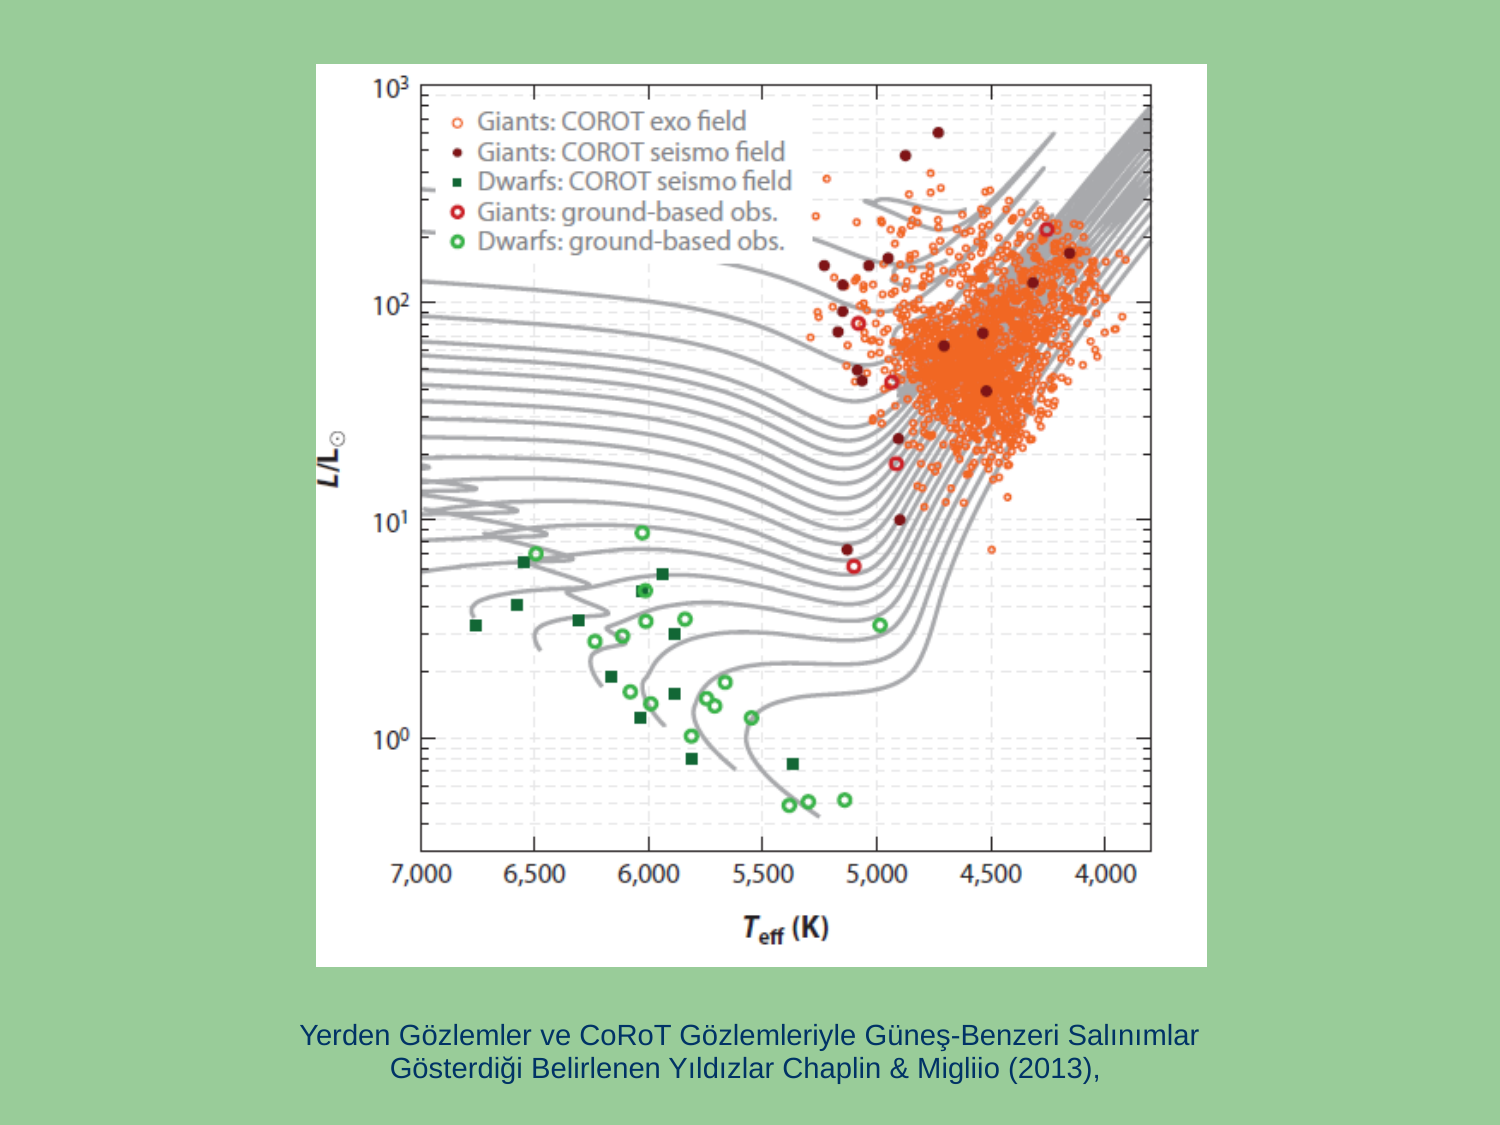

Yerden Gözlemler ve CoRoT Gözlemleriyle Güneş-Benzeri Salınımlar Gösterdiği Belirlenen Yıldızlar Chaplin & Migliio (2013),